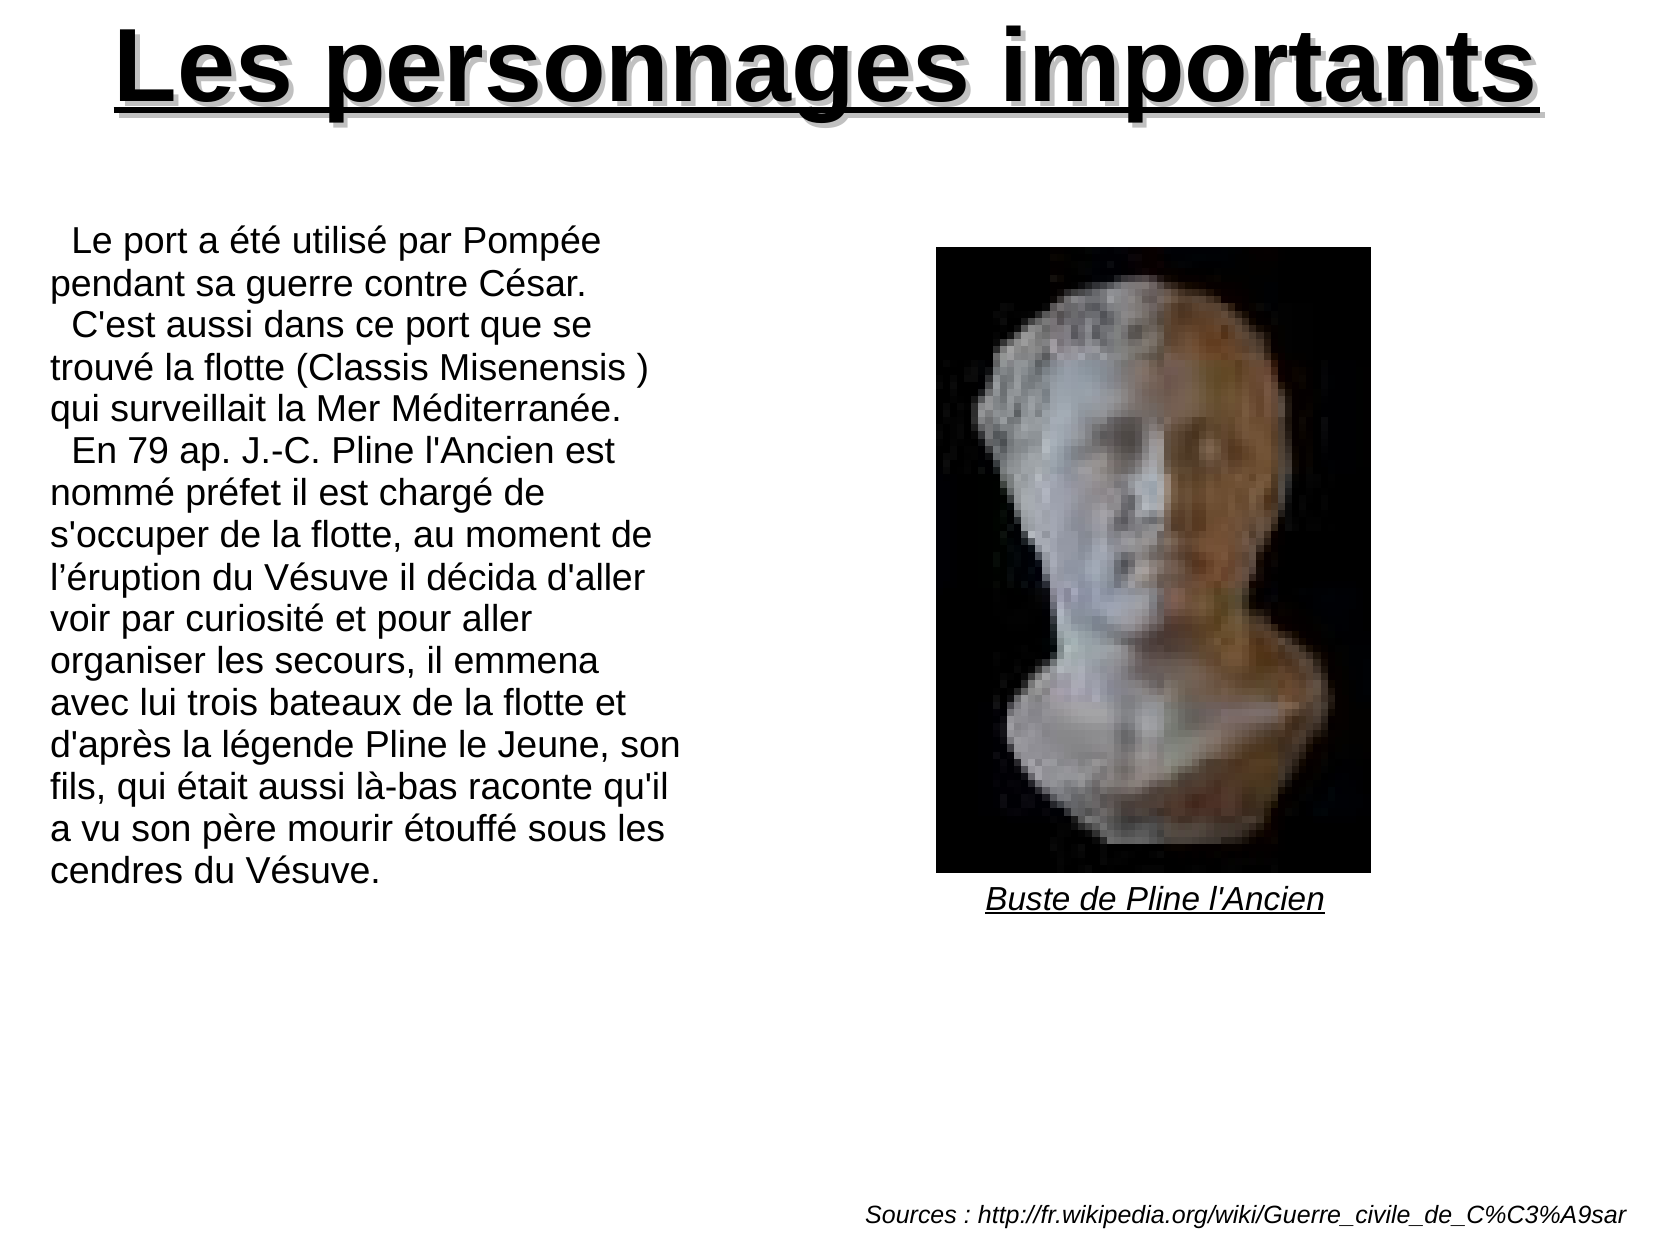

Les personnages importants
 Le port a été utilisé par Pompée pendant sa guerre contre César.
 C'est aussi dans ce port que se trouvé la flotte (Classis Misenensis ) qui surveillait la Mer Méditerranée.
 En 79 ap. J.-C. Pline l'Ancien est nommé préfet il est chargé de s'occuper de la flotte, au moment de l’éruption du Vésuve il décida d'aller voir par curiosité et pour aller organiser les secours, il emmena avec lui trois bateaux de la flotte et d'après la légende Pline le Jeune, son fils, qui était aussi là-bas raconte qu'il a vu son père mourir étouffé sous les cendres du Vésuve.
Buste de Pline l'Ancien
Sources : http://fr.wikipedia.org/wiki/Guerre_civile_de_C%C3%A9sar